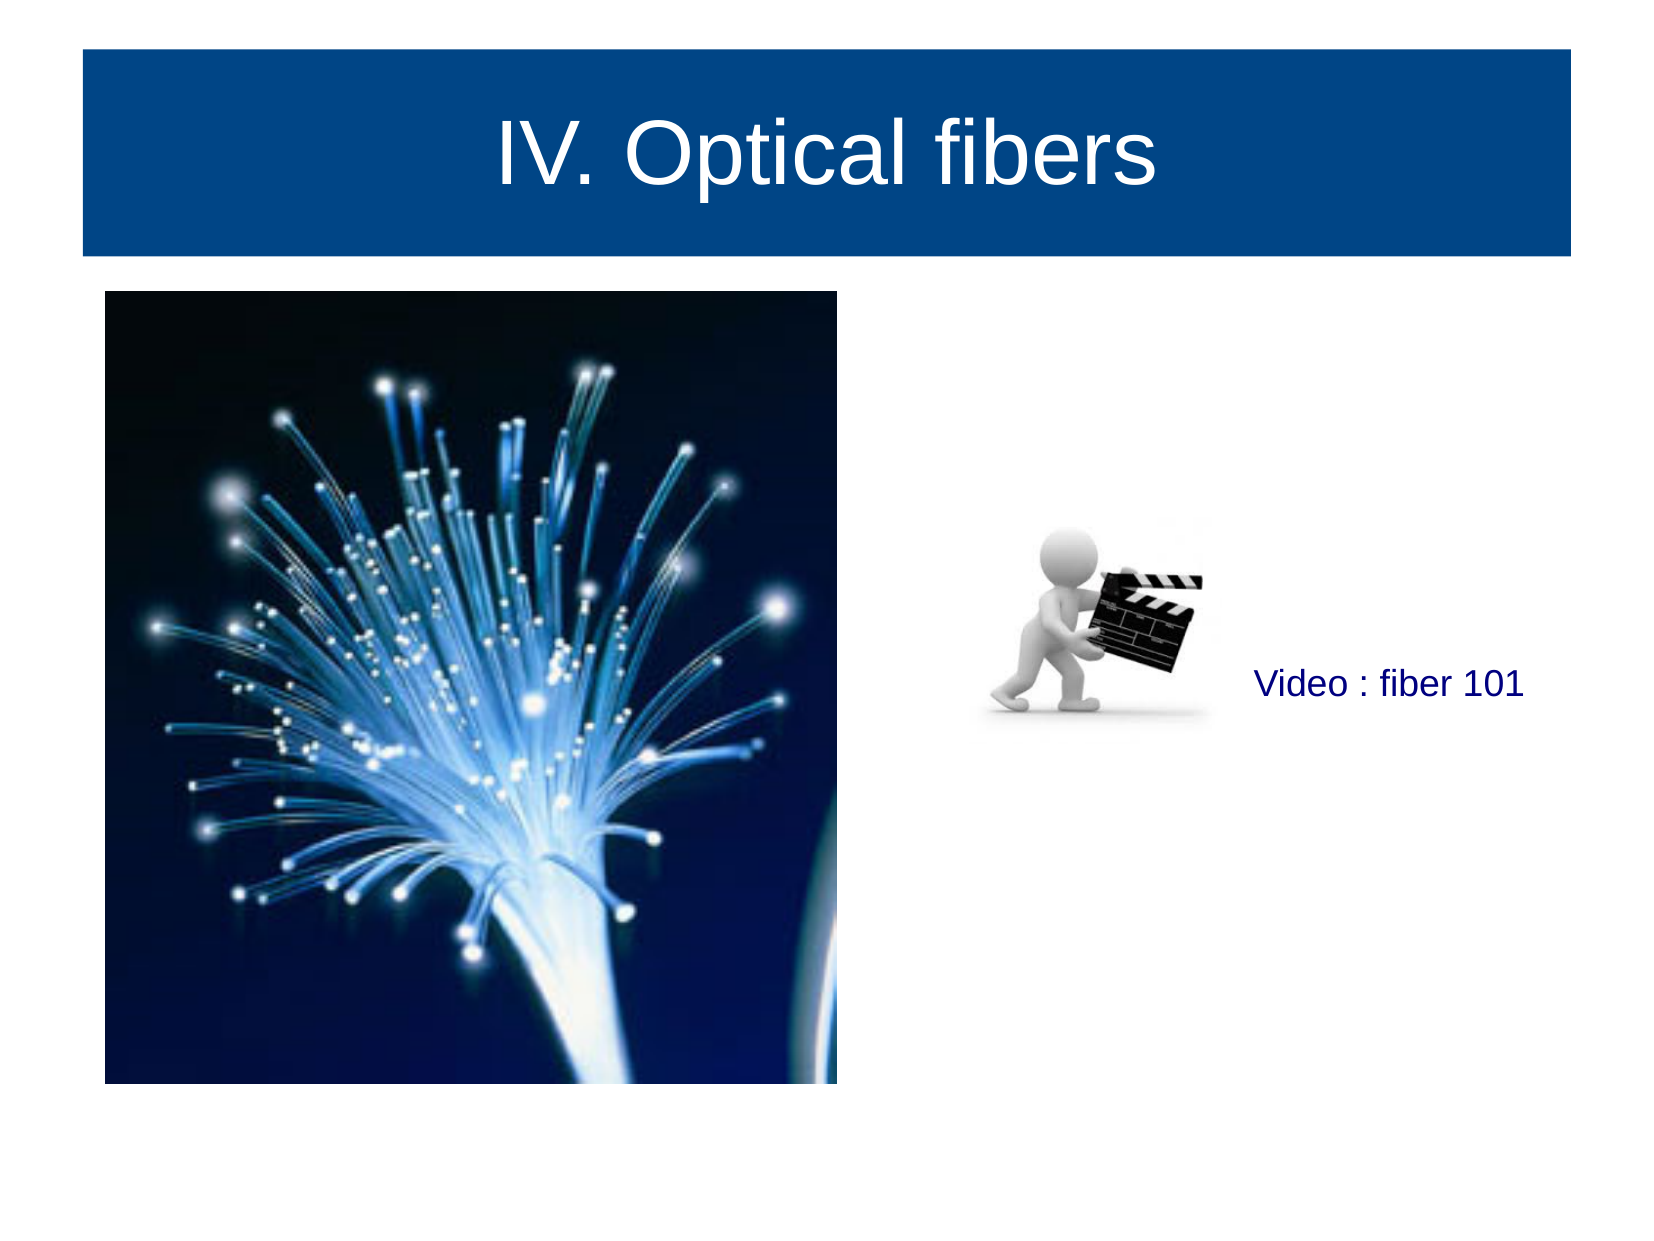

# IV. Optical fibers
Video : fiber 101